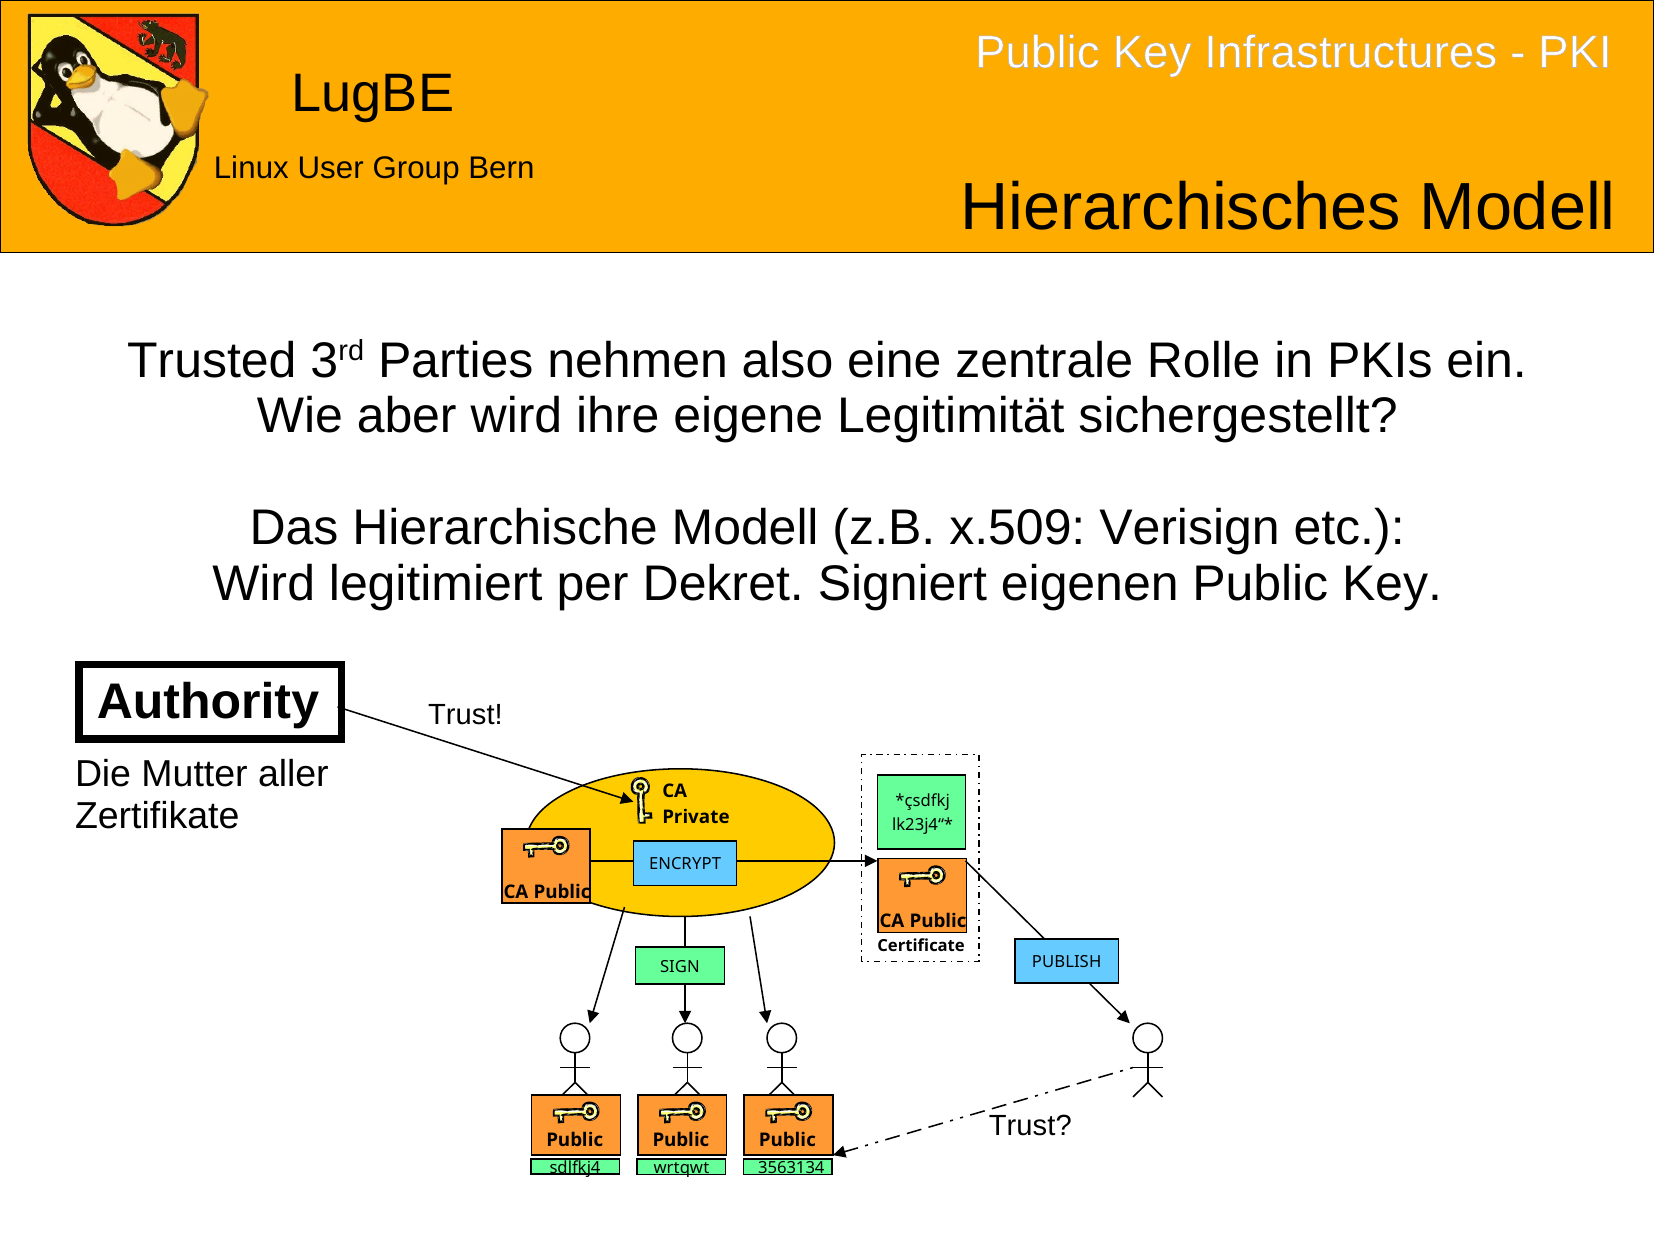

# Hierarchisches Modell
Trusted 3rd Parties nehmen also eine zentrale Rolle in PKIs ein. Wie aber wird ihre eigene Legitimität sichergestellt?
Das Hierarchische Modell (z.B. x.509: Verisign etc.):
Wird legitimiert per Dekret. Signiert eigenen Public Key.
*çsdfkj
lk23j4“*
CA Public
Certificate
CA
Private
CA Public
ENCRYPT
Authority
Trust!
Die Mutter aller
Zertifikate
PUBLISH
SIGN
Public
Public
Public
Trust?
sdlfkj4
wrtqwt
3563134